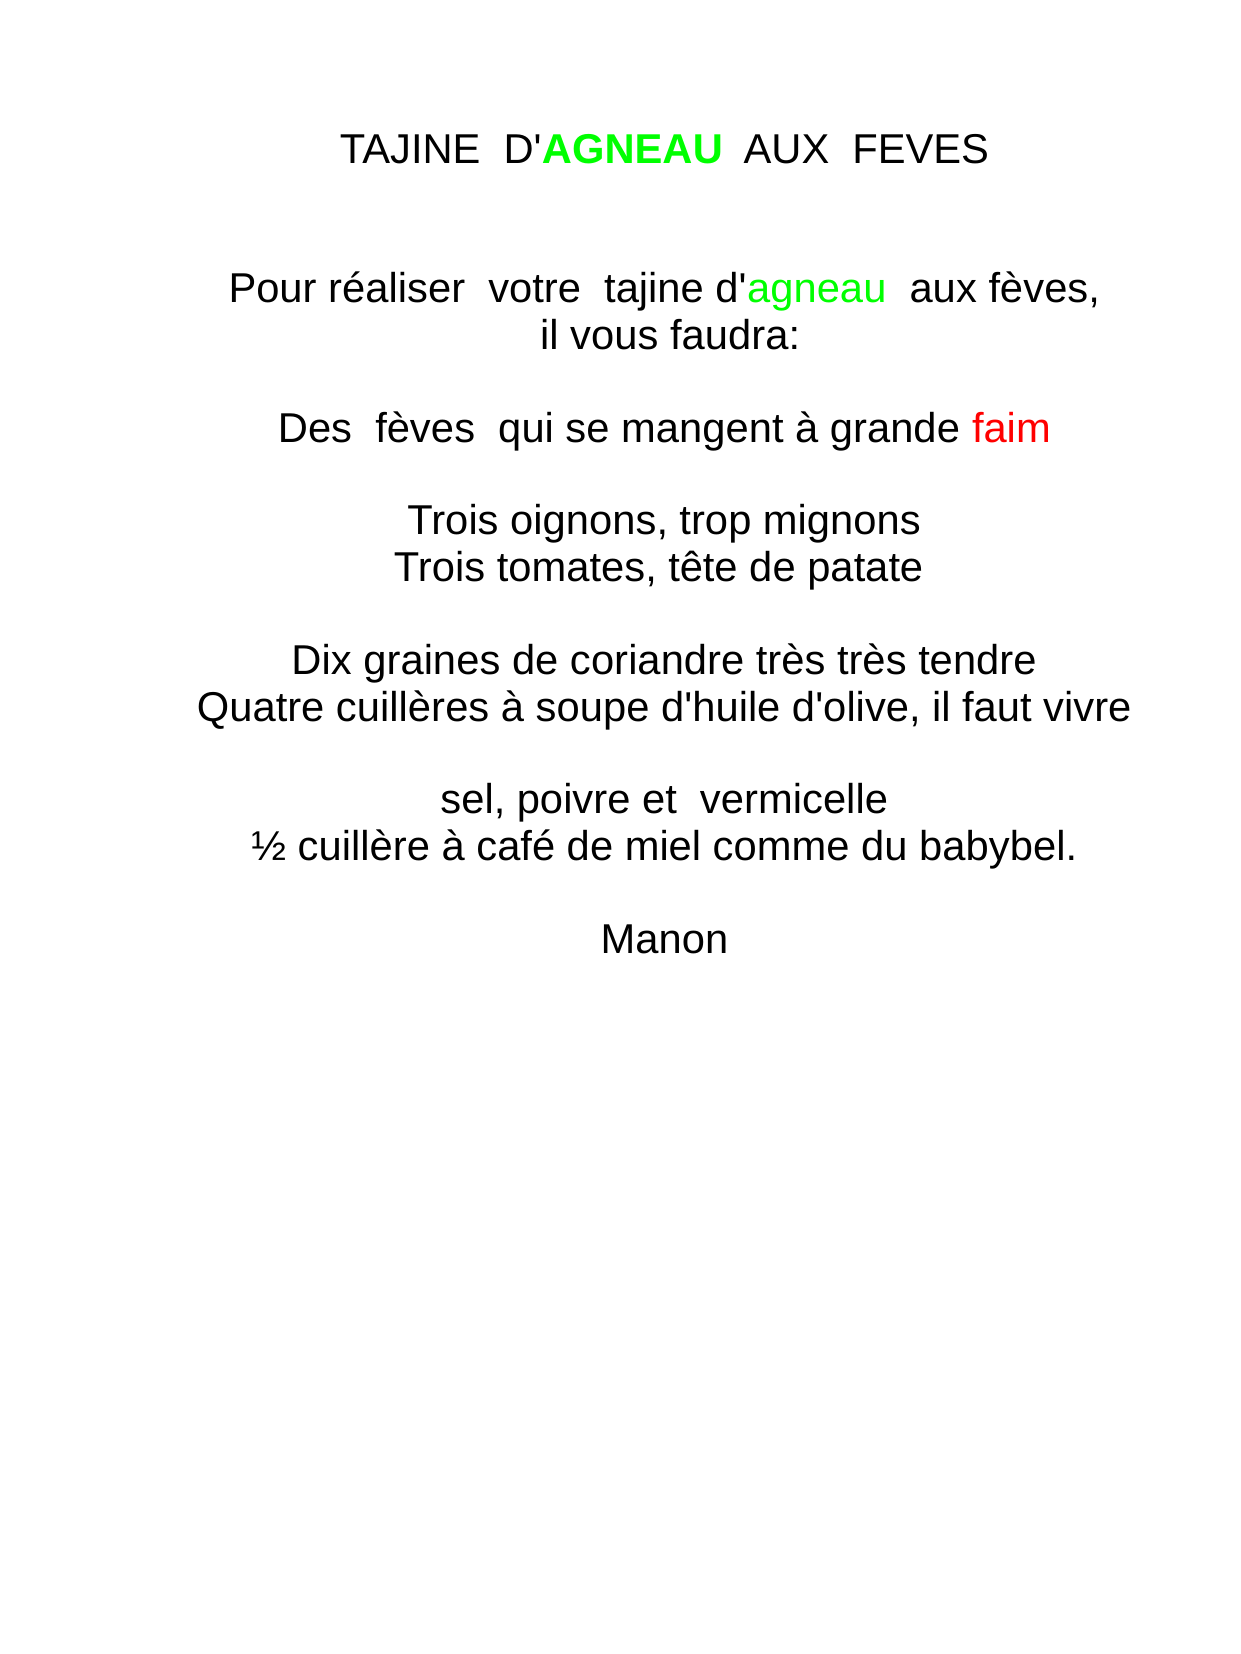

TAJINE D'AGNEAU AUX FEVES
Pour réaliser votre tajine d'agneau aux fèves,
 il vous faudra:
Des fèves qui se mangent à grande faim
Trois oignons, trop mignons
Trois tomates, tête de patate
Dix graines de coriandre très très tendre
Quatre cuillères à soupe d'huile d'olive, il faut vivre
sel, poivre et vermicelle
½ cuillère à café de miel comme du babybel.
Manon